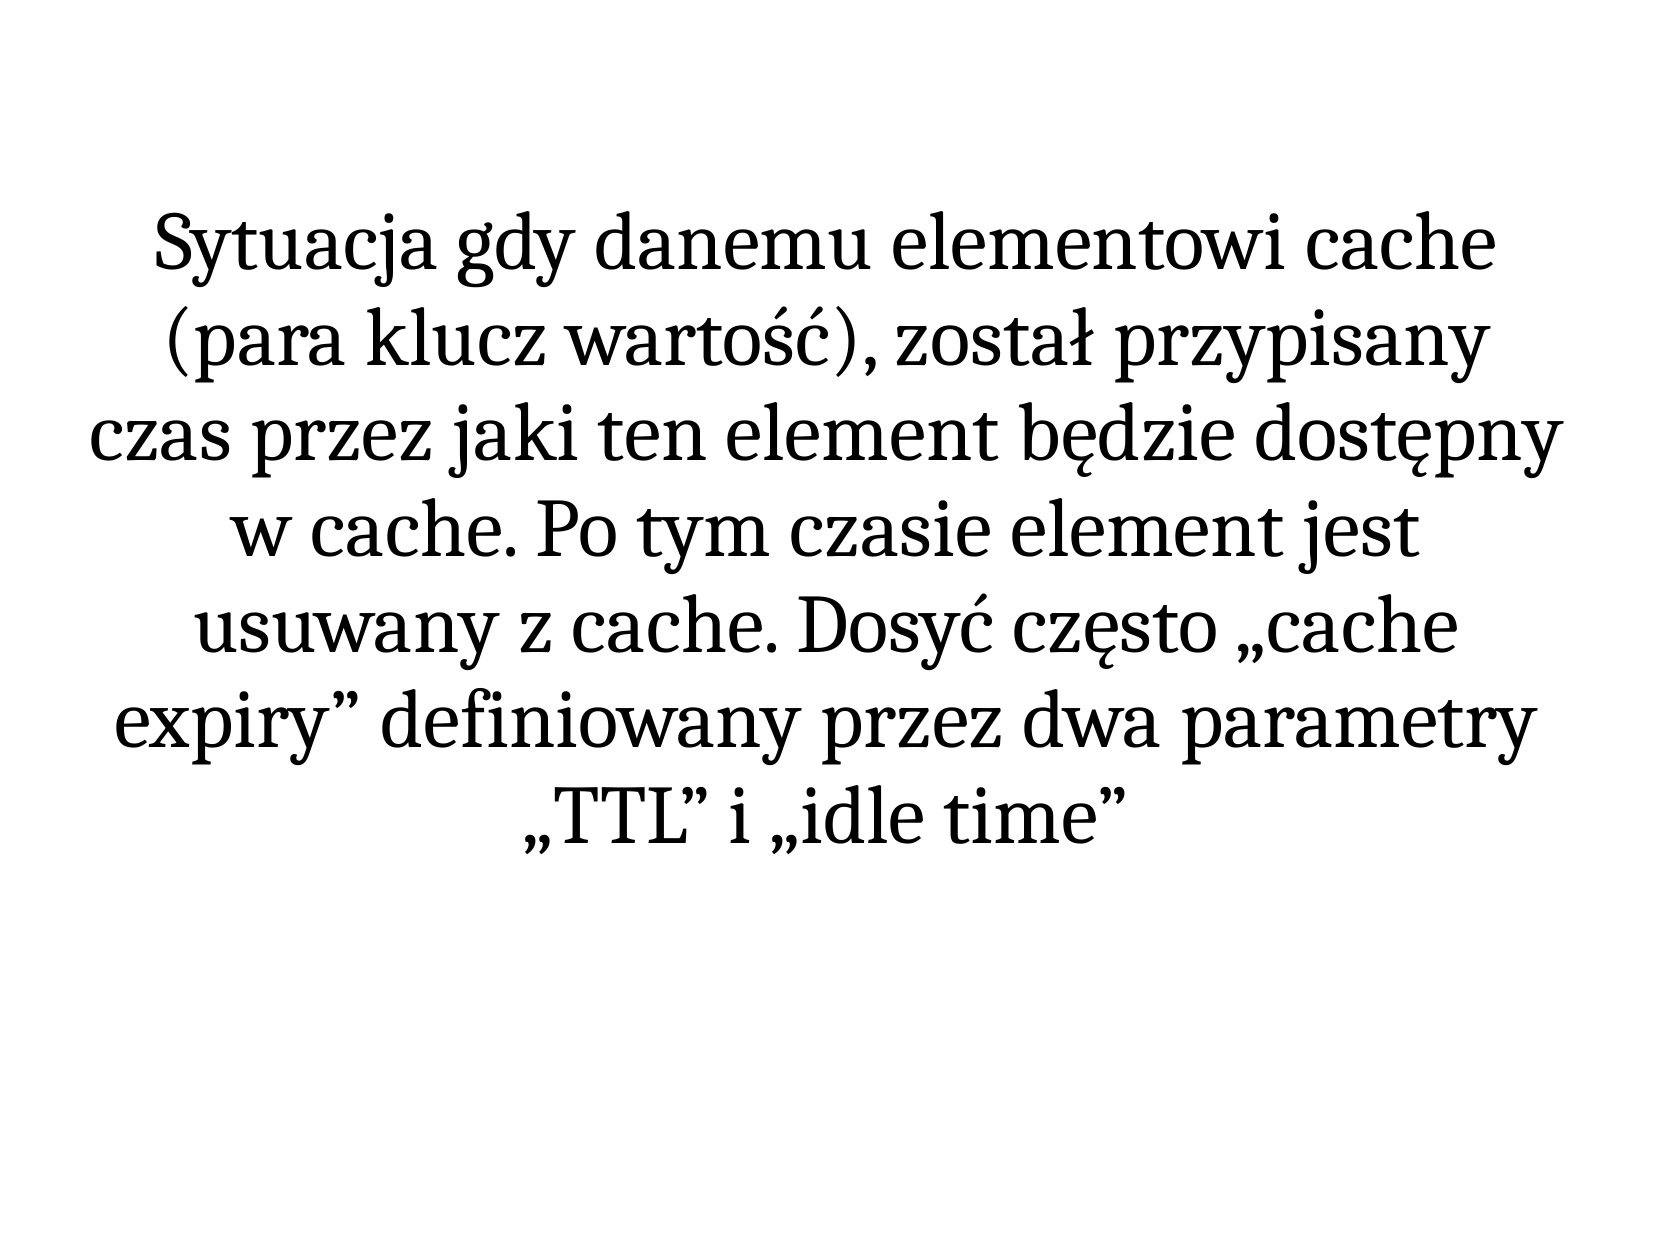

# Sytuacja gdy danemu elementowi cache (para klucz wartość), został przypisany czas przez jaki ten element będzie dostępny w cache. Po tym czasie element jest usuwany z cache. Dosyć często „cache expiry” definiowany przez dwa parametry „TTL” i „idle time”